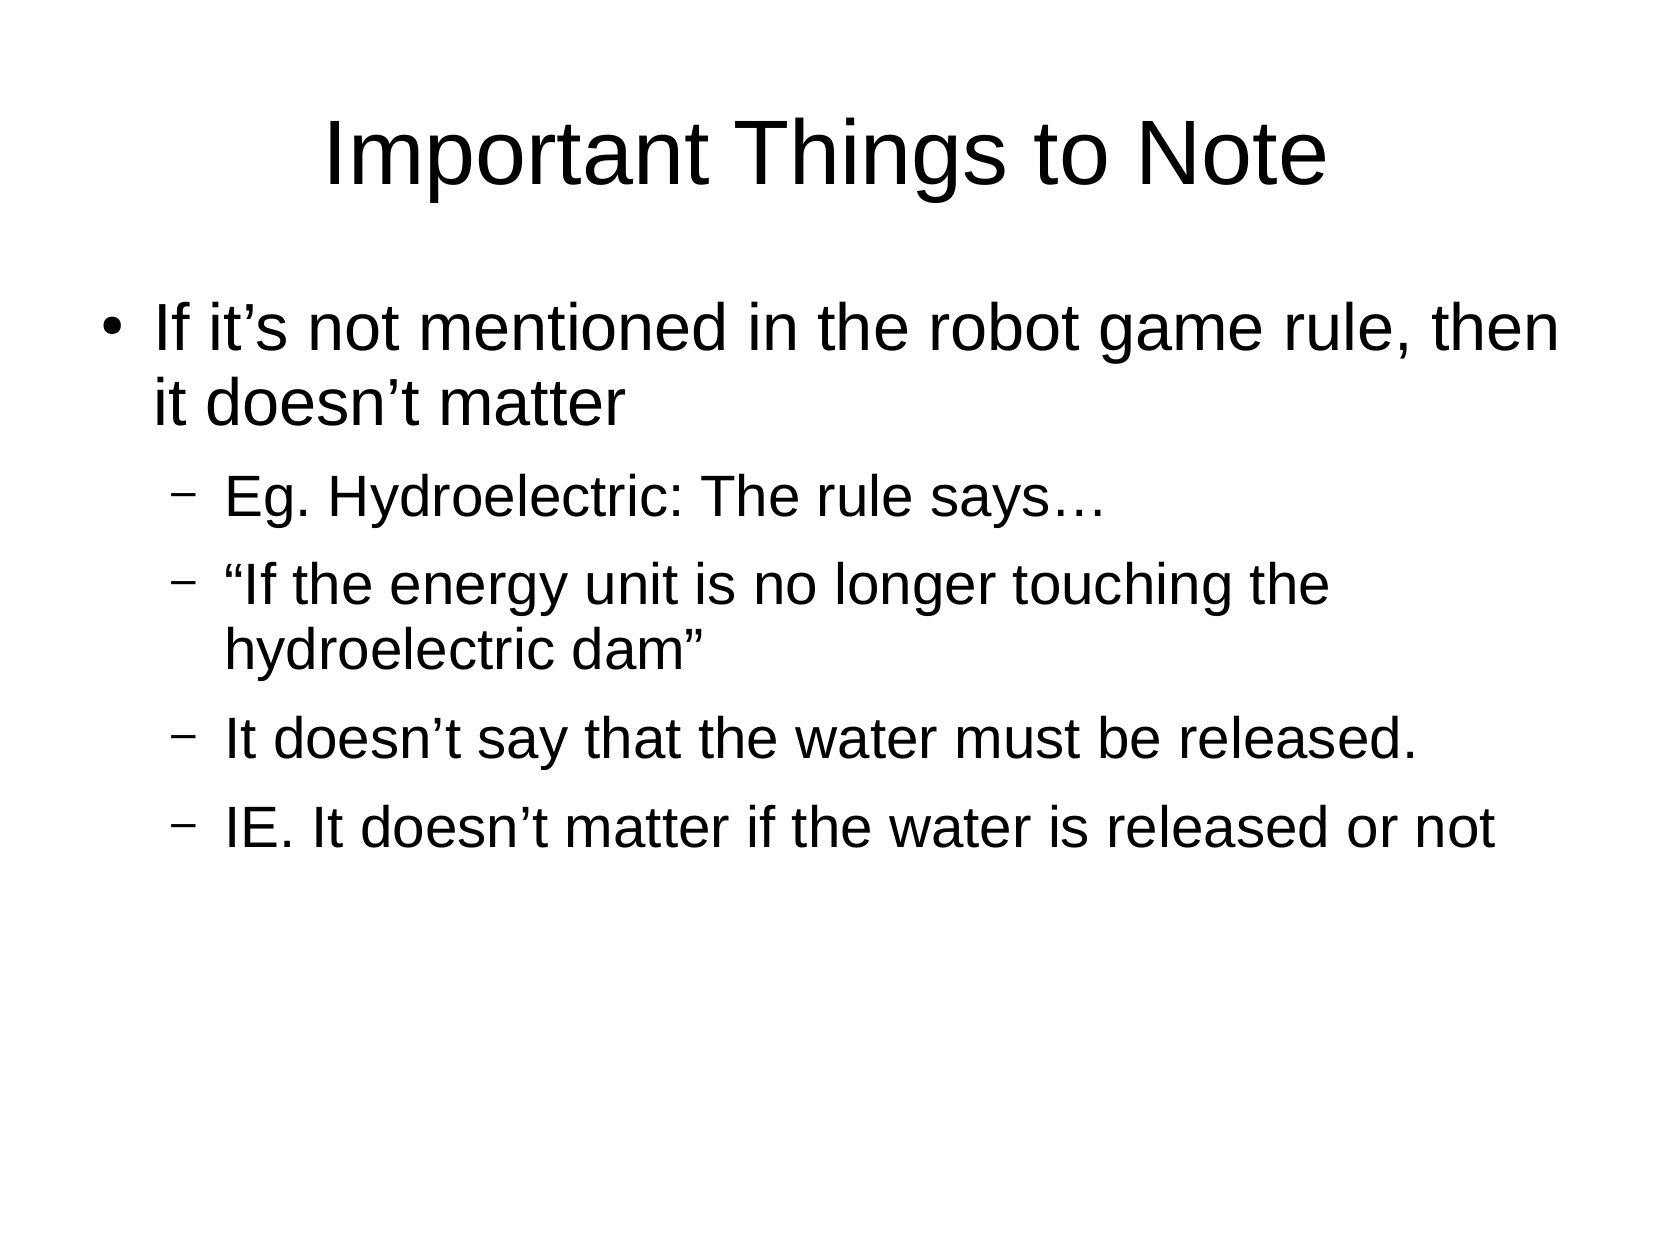

# Important Things to Note
If it’s not mentioned in the robot game rule, then it doesn’t matter
Eg. Hydroelectric: The rule says…
“If the energy unit is no longer touching the hydroelectric dam”
It doesn’t say that the water must be released.
IE. It doesn’t matter if the water is released or not